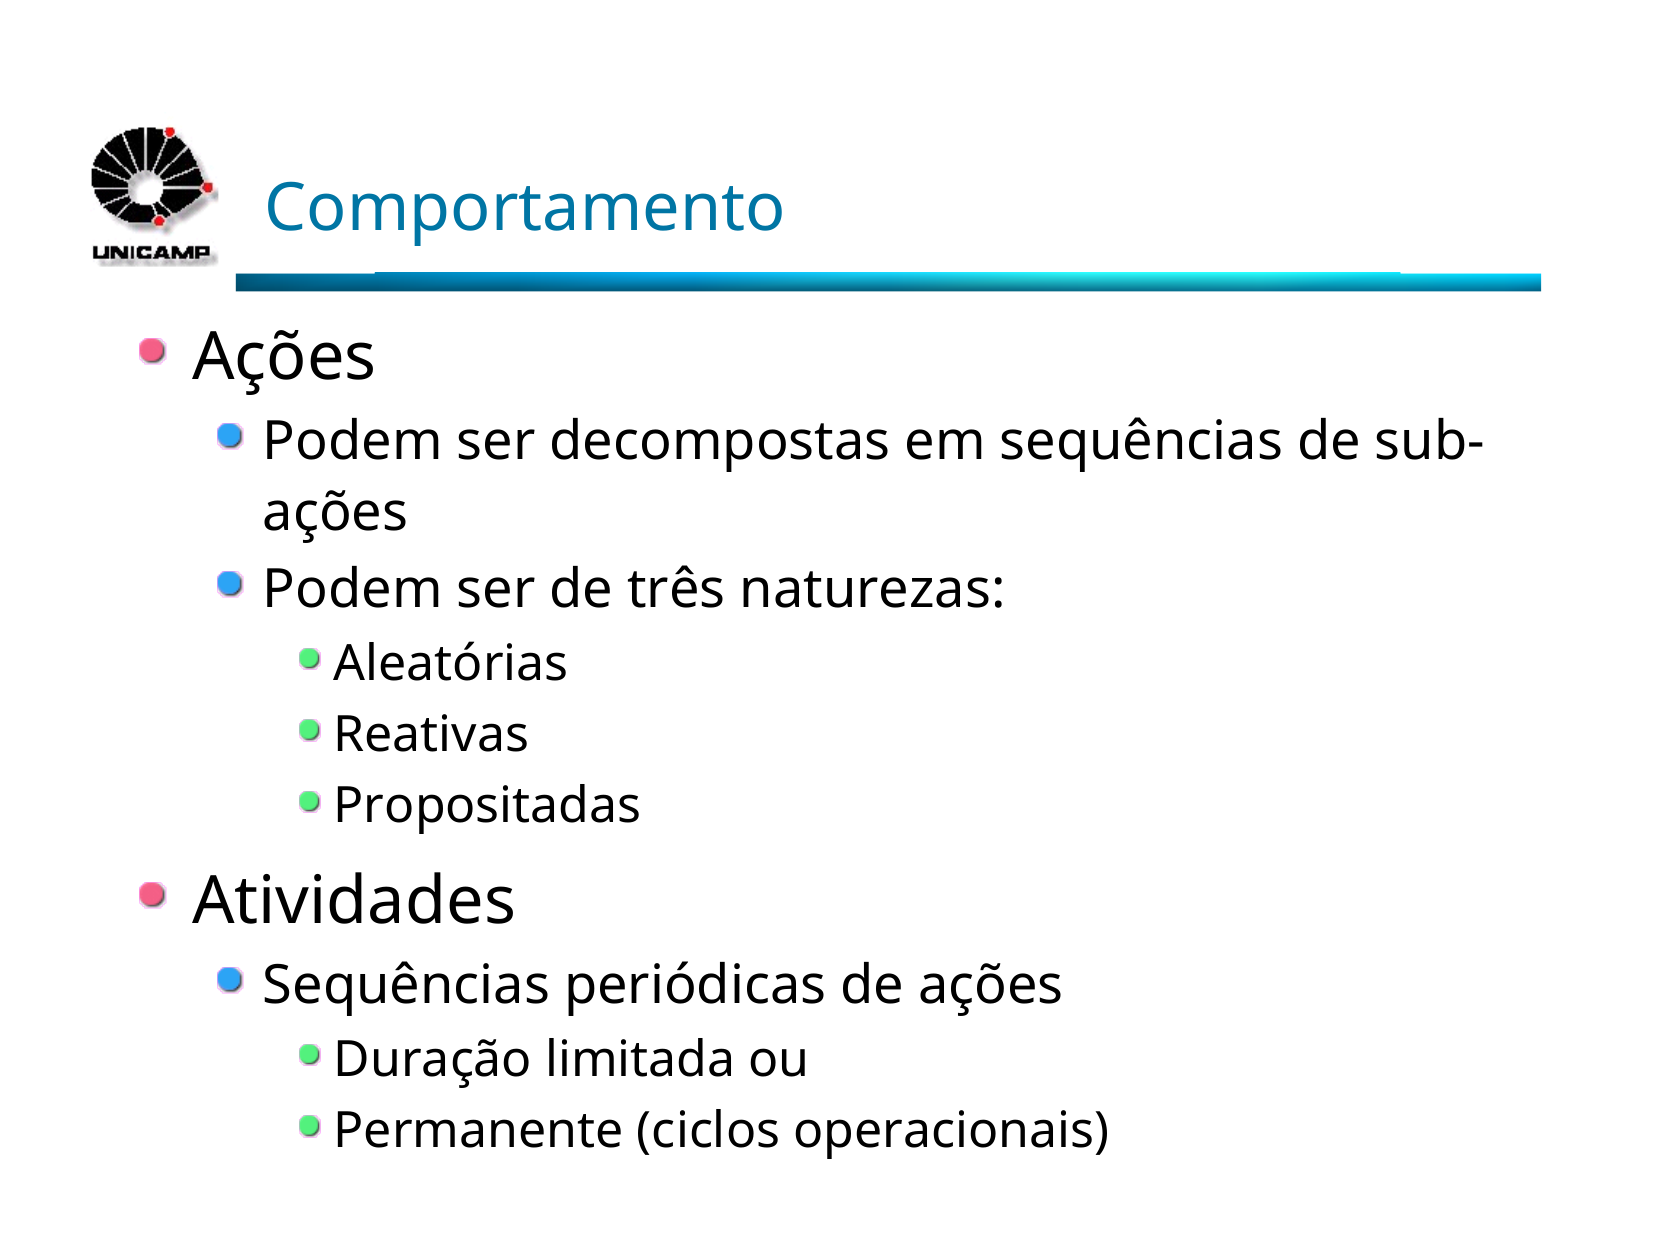

# Comportamento
Ações
Podem ser decompostas em sequências de sub-ações
Podem ser de três naturezas:
Aleatórias
Reativas
Propositadas
Atividades
Sequências periódicas de ações
Duração limitada ou
Permanente (ciclos operacionais)